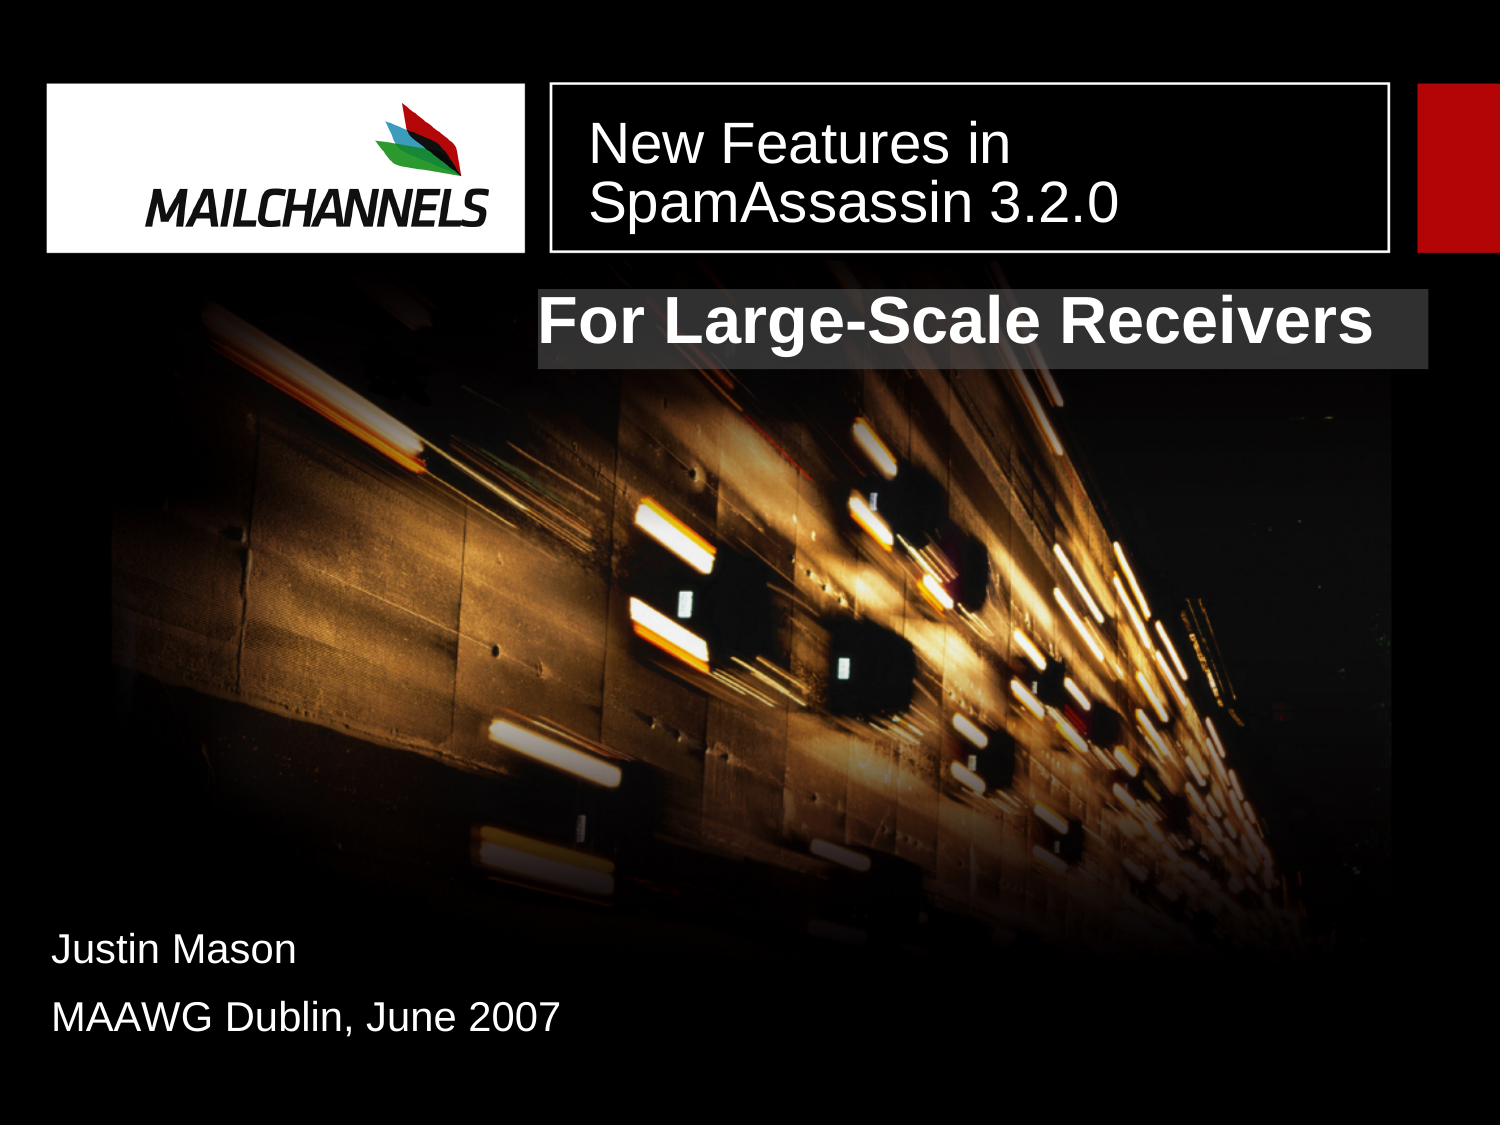

# New Features in SpamAssassin 3.2.0
For Large-Scale Receivers
Justin Mason
MAAWG Dublin, June 2007